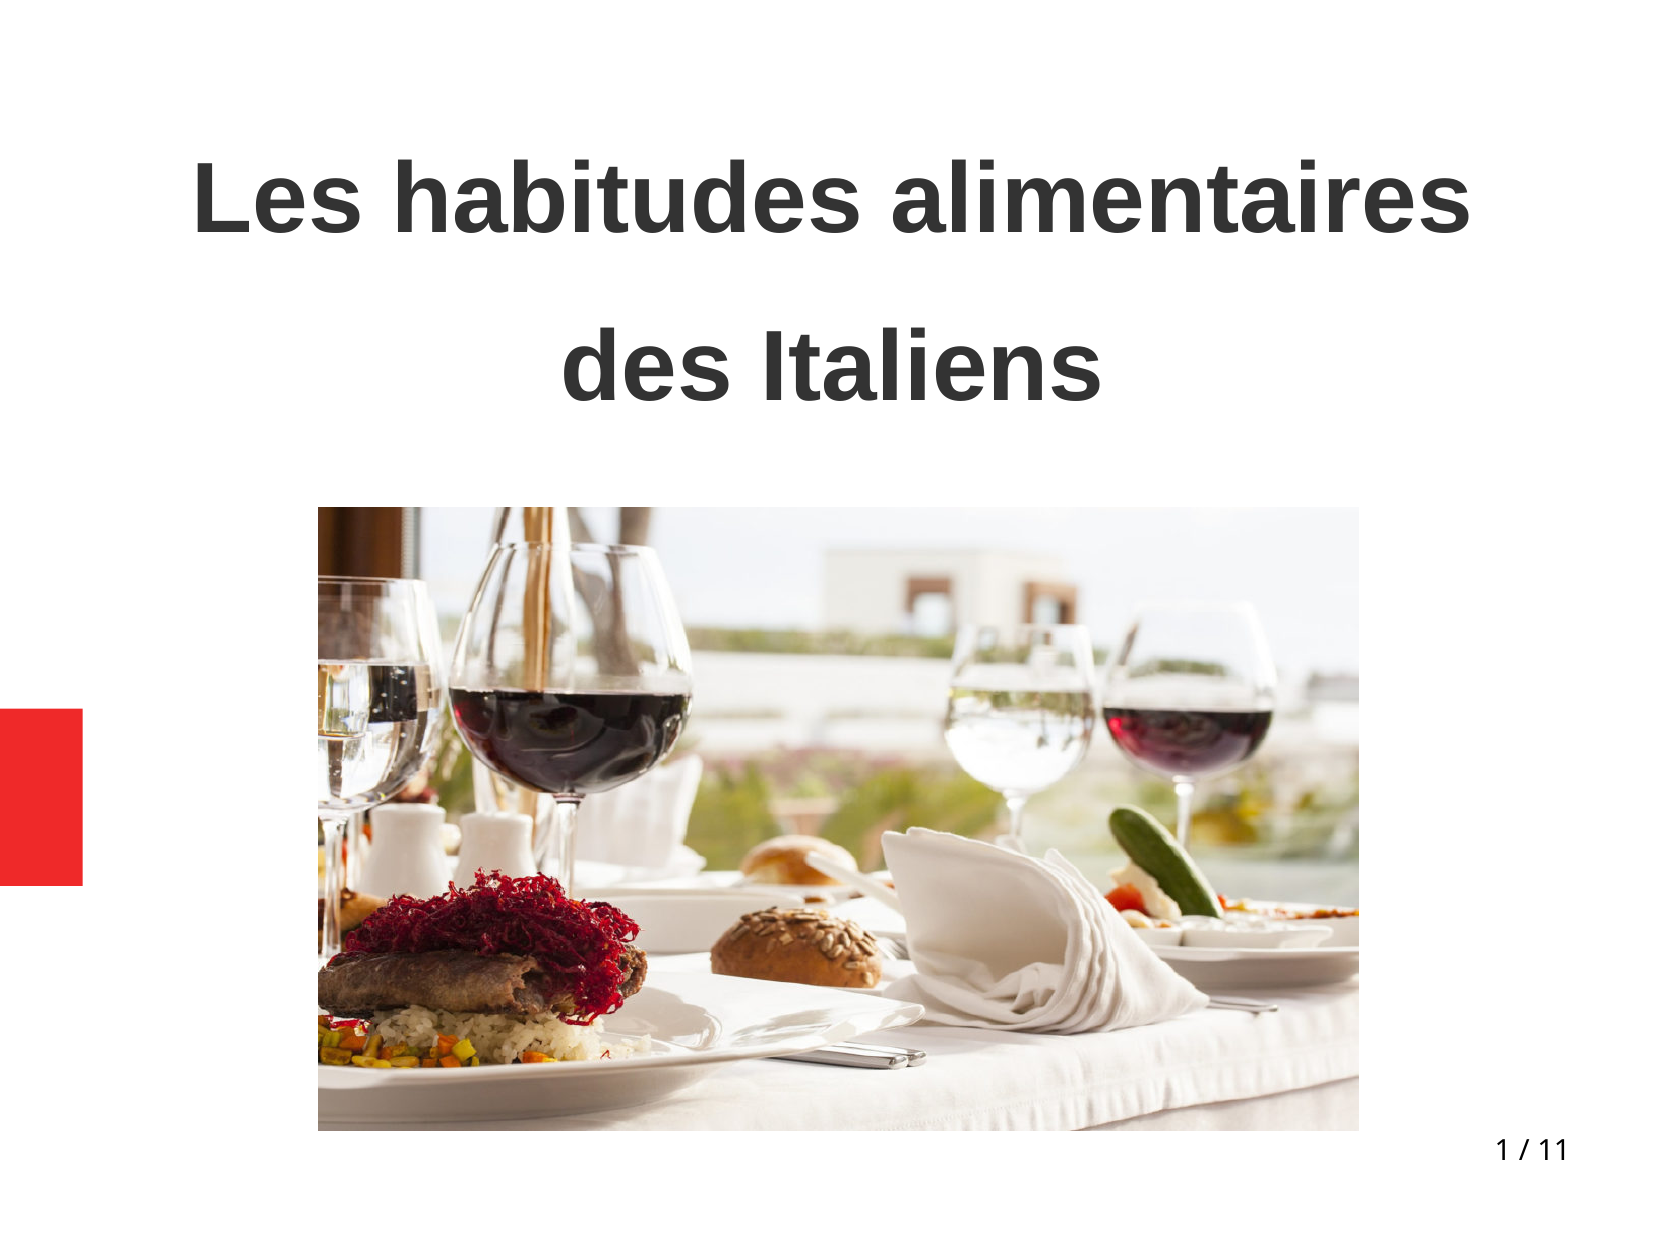

# Les habitudes alimentaires des Italiens
1